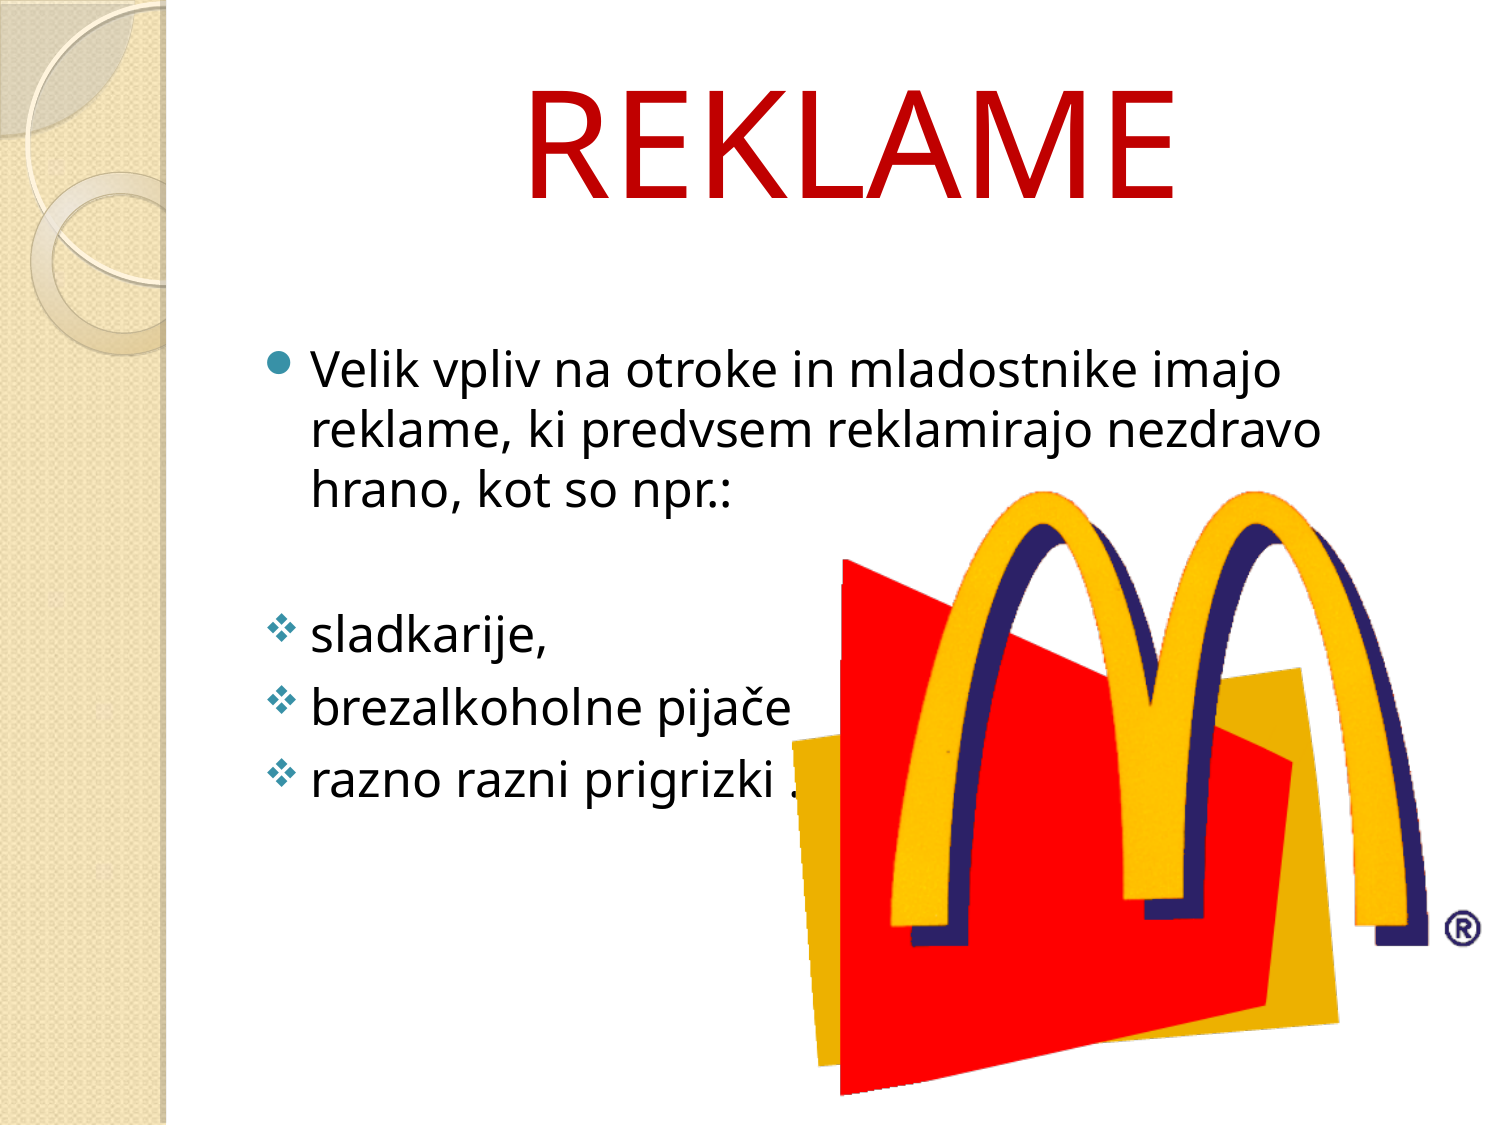

# REKLAME
Velik vpliv na otroke in mladostnike imajo reklame, ki predvsem reklamirajo nezdravo hrano, kot so npr.:
sladkarije,
brezalkoholne pijače
razno razni prigrizki ...